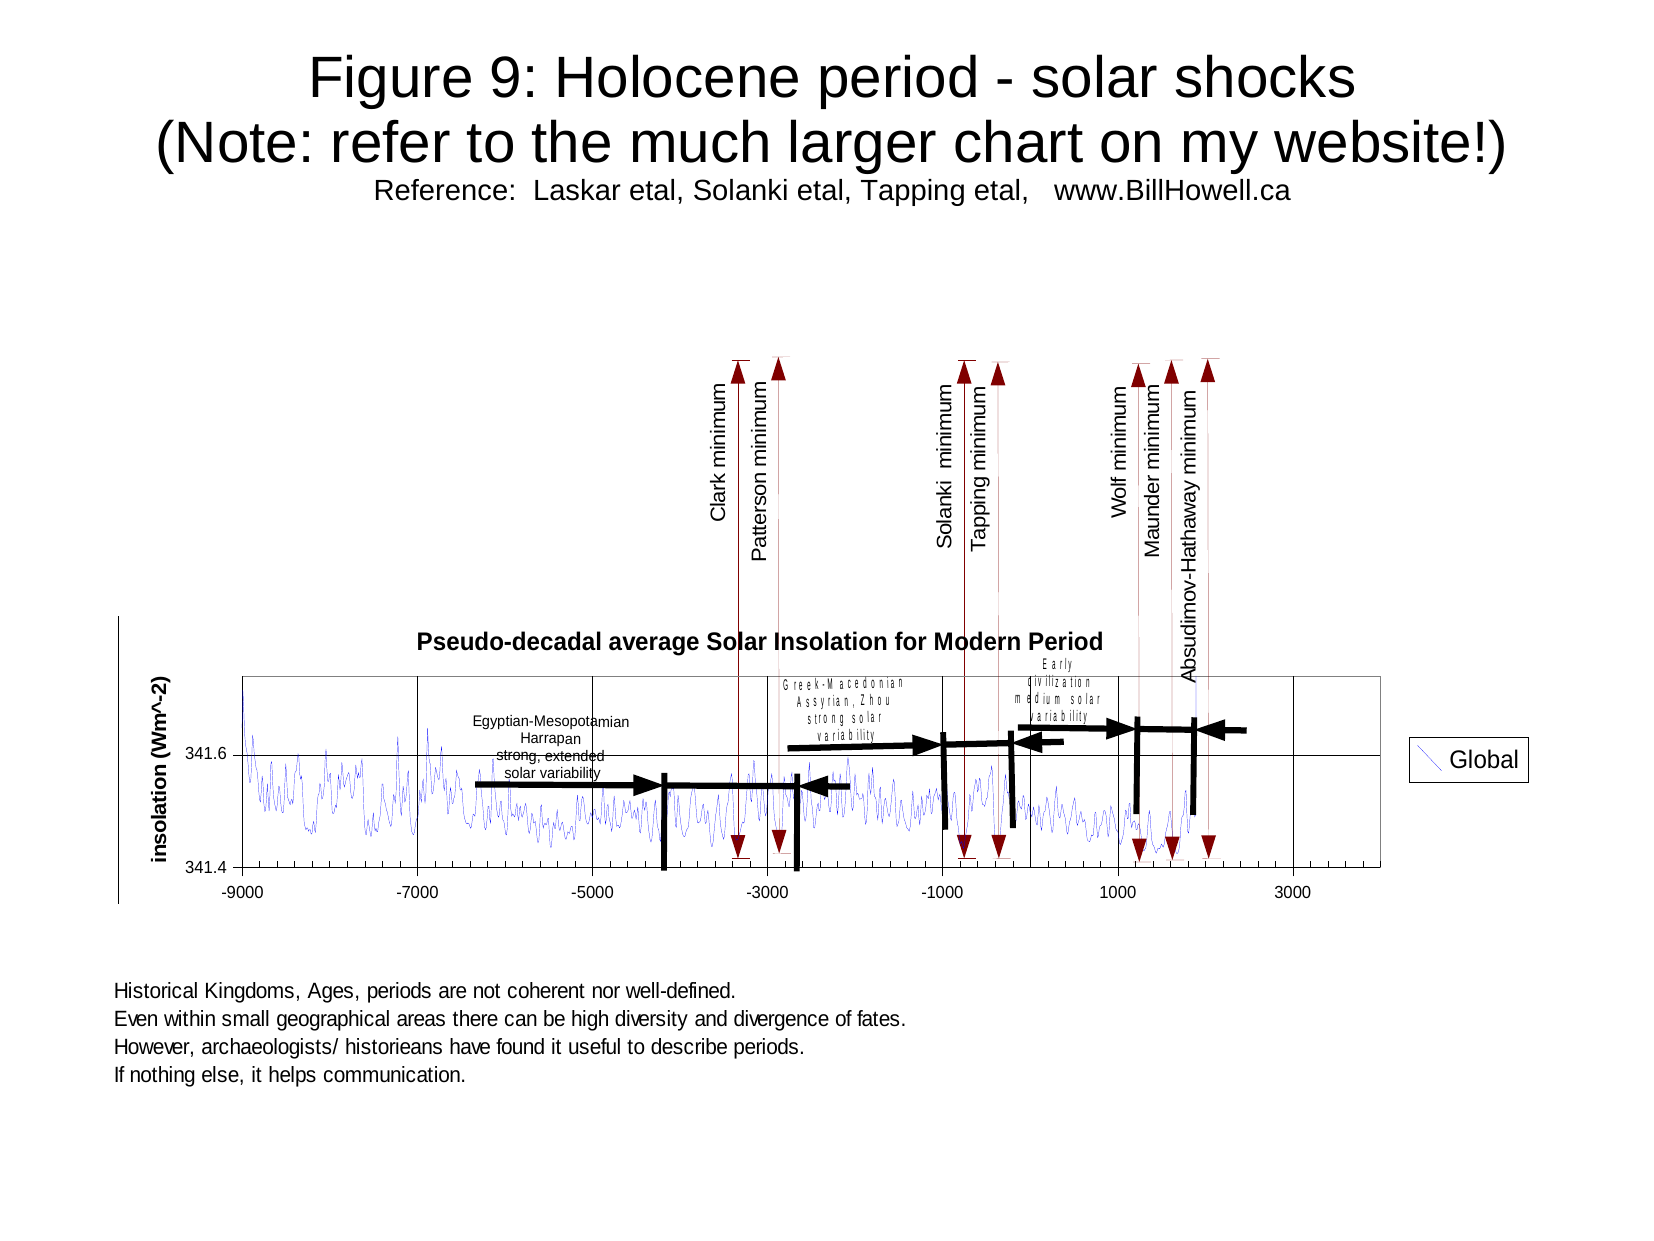

# Figure 9: Holocene period - solar shocks (Note: refer to the much larger chart on my website!) Reference: Laskar etal, Solanki etal, Tapping etal, www.BillHowell.ca